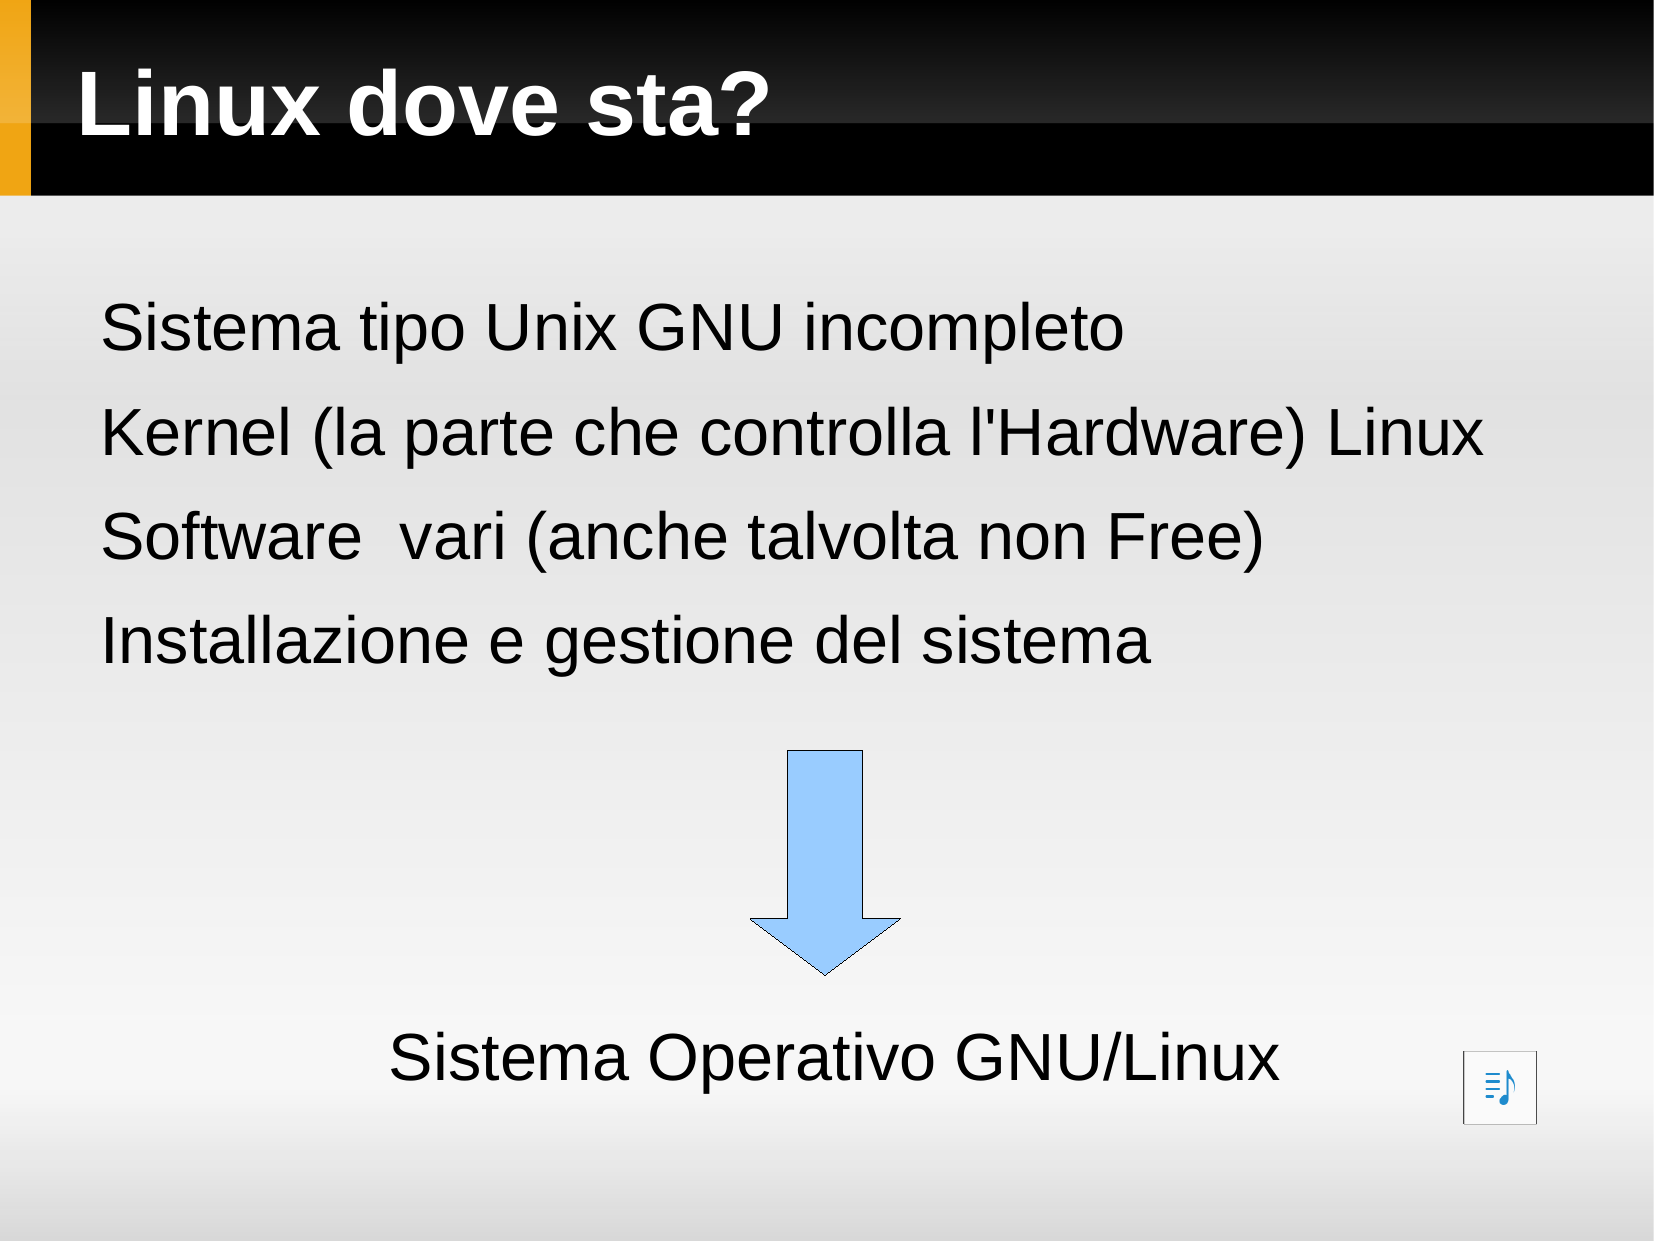

# Linux dove sta?
Sistema tipo Unix GNU incompleto
Kernel (la parte che controlla l'Hardware) Linux
Software vari (anche talvolta non Free)
Installazione e gestione del sistema
Sistema Operativo GNU/Linux